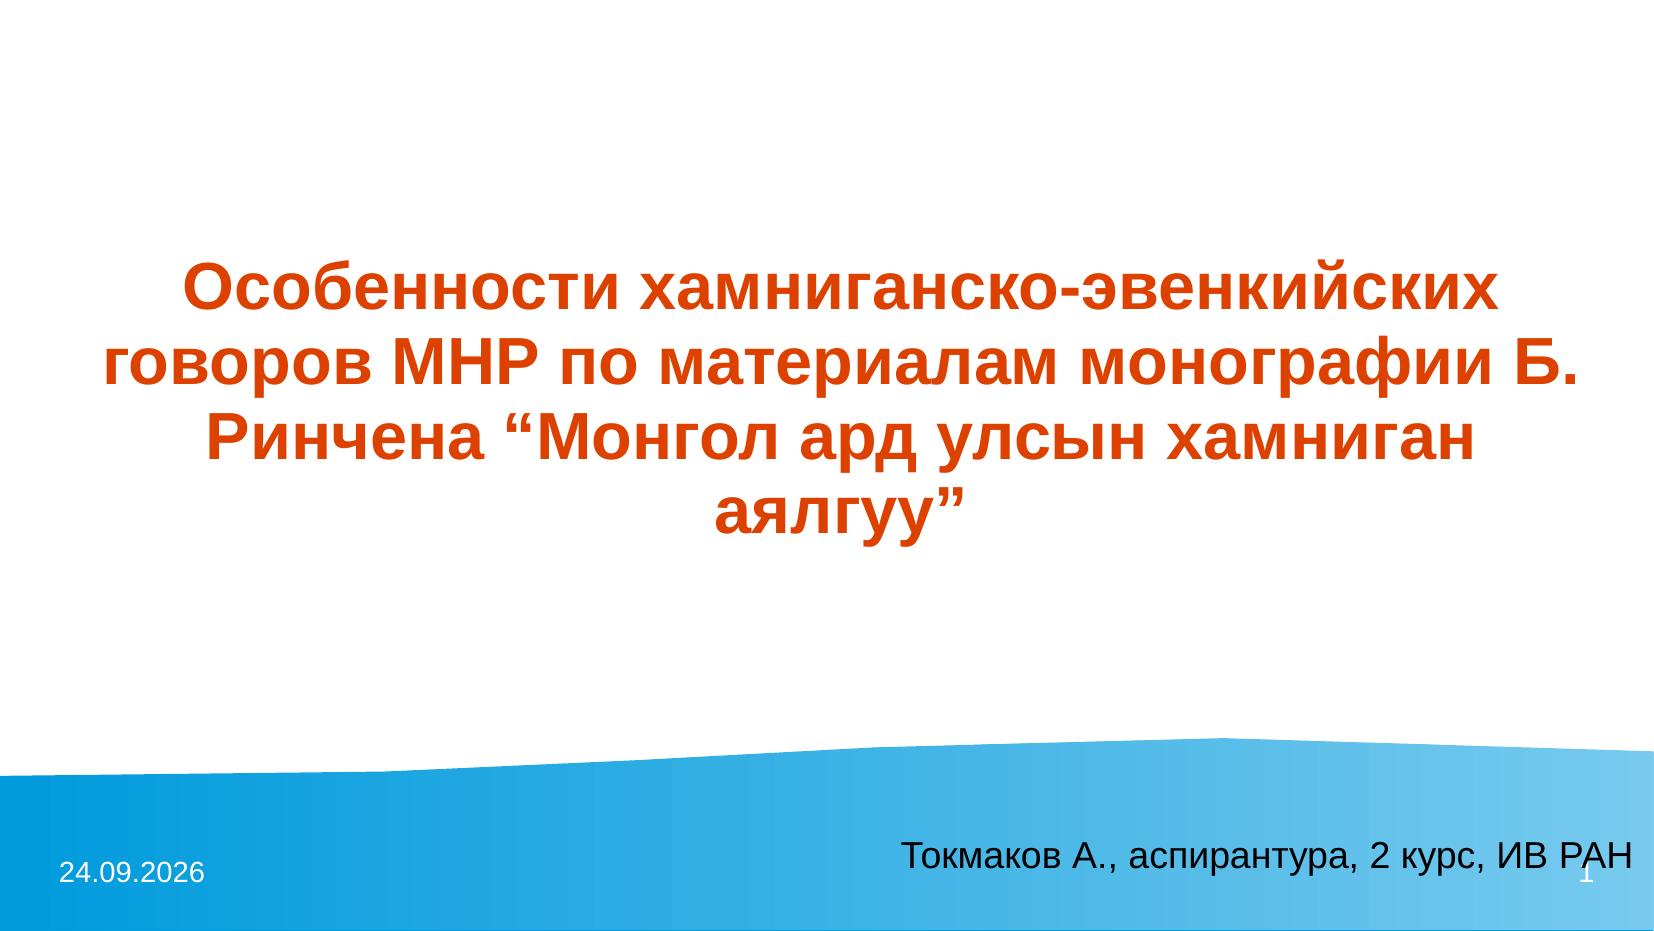

# Особенности хамниганско-эвенкийских говоров МНР по материалам монографии Б. Ринчена “Монгол ард улсын хамниган аялгуу”
Токмаков А., аспирантура, 2 курс, ИВ РАН